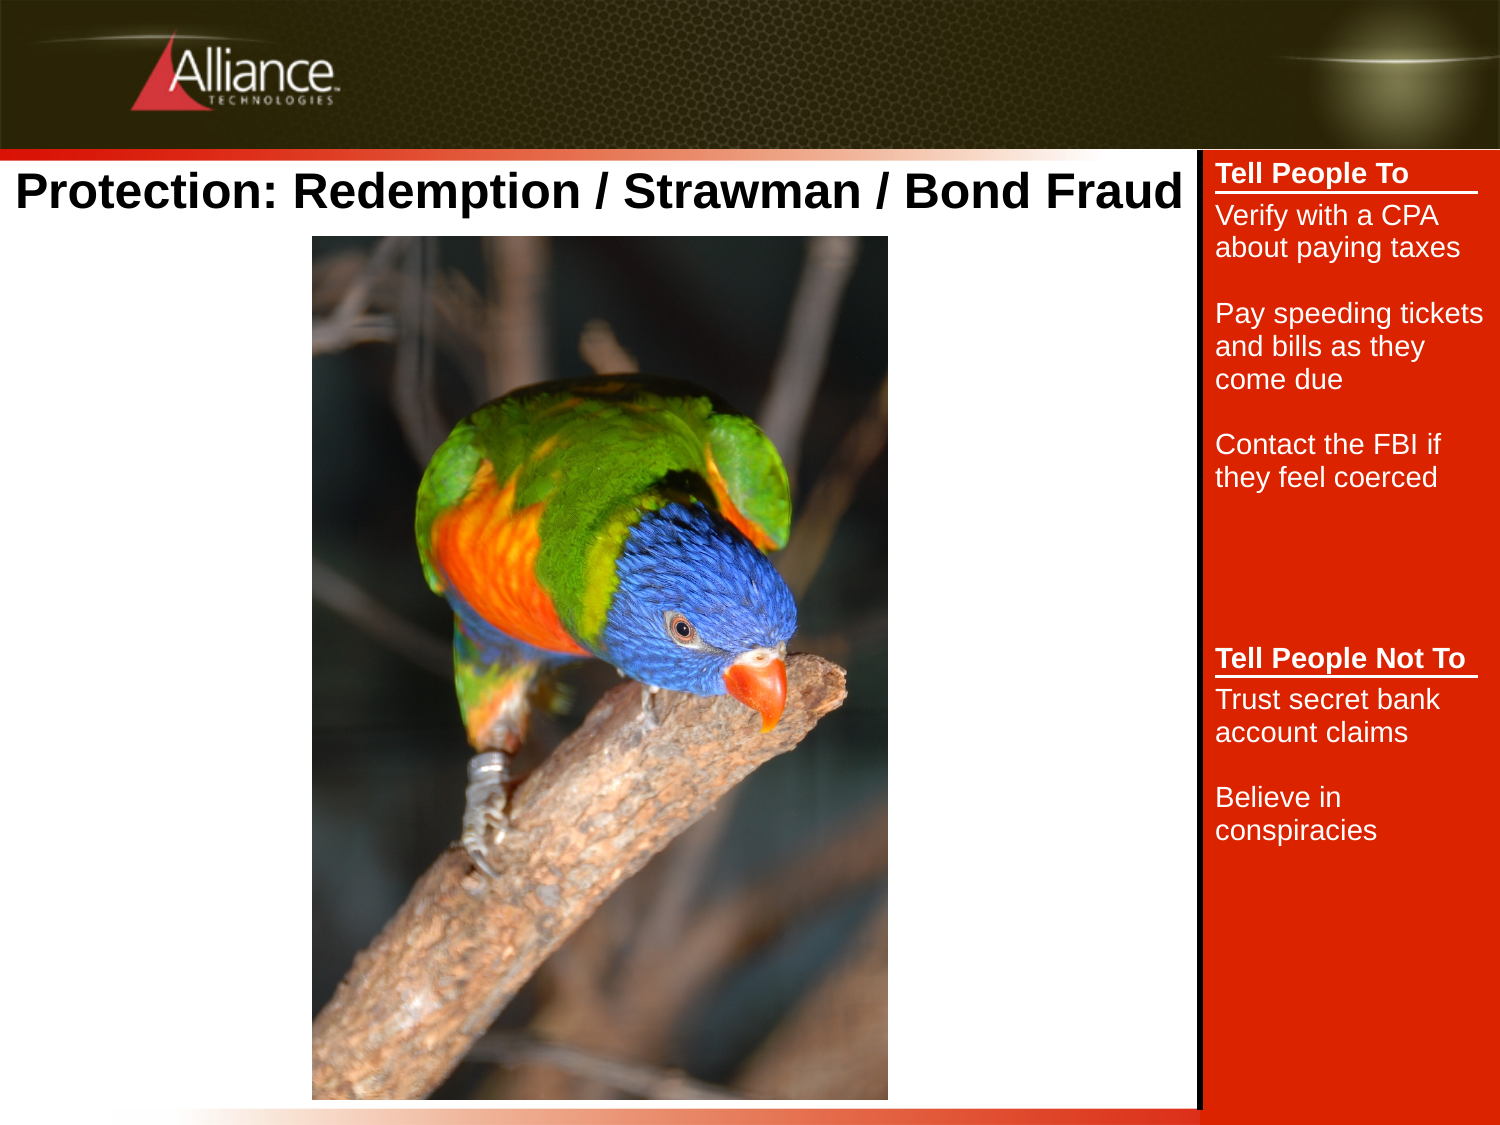

Tell People To
Protection: Redemption / Strawman / Bond Fraud
Verify with a CPA about paying taxes
Pay speeding tickets and bills as they come due
Contact the FBI if they feel coerced
Tell People Not To
Trust secret bank account claims
Believe in conspiracies